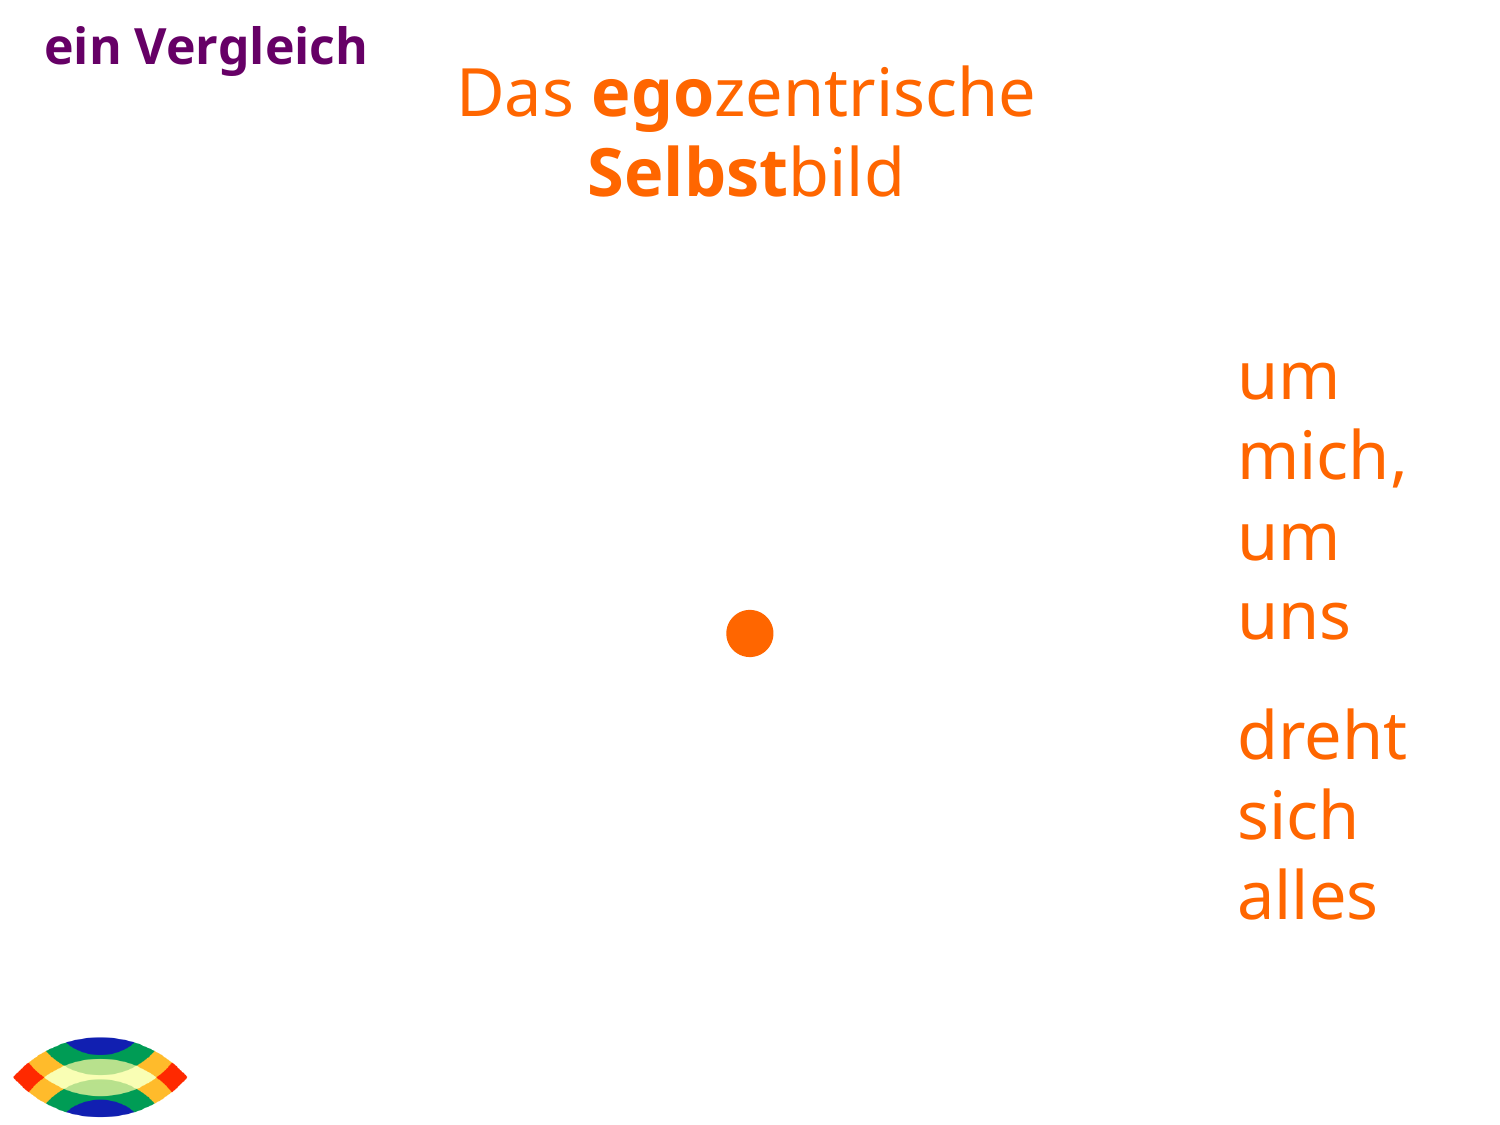

ein Vergleich
Das egozentrische Selbstbild
um mich, um uns
dreht sich alles